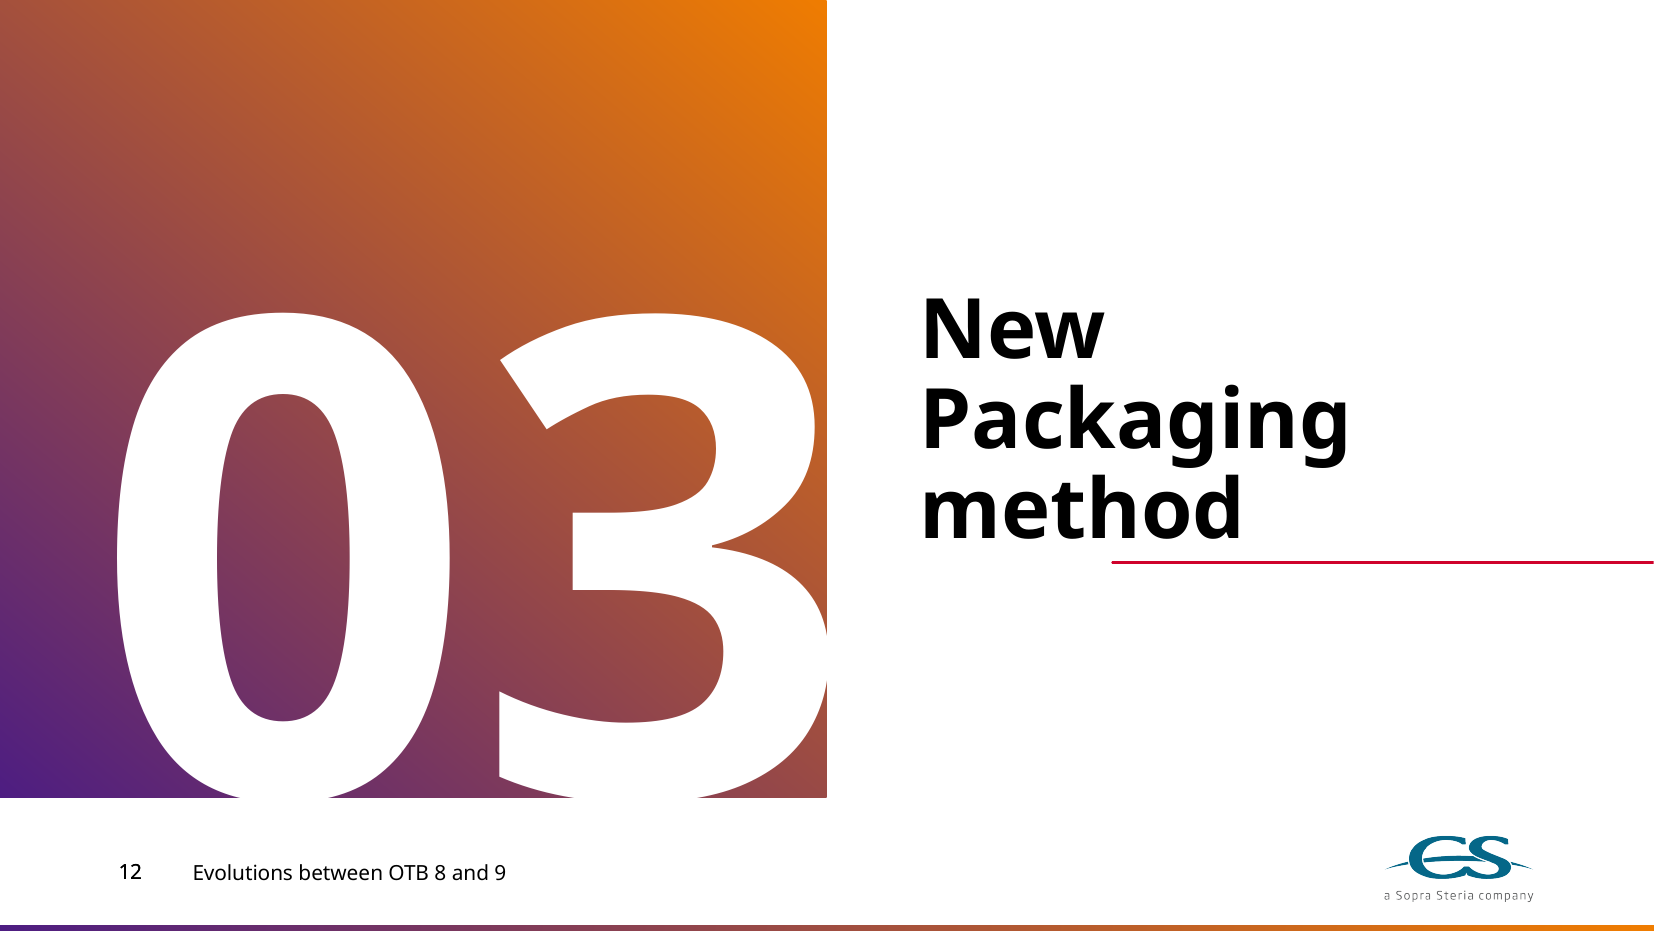

03
# New Packaging method
Evolutions between OTB 8 and 9